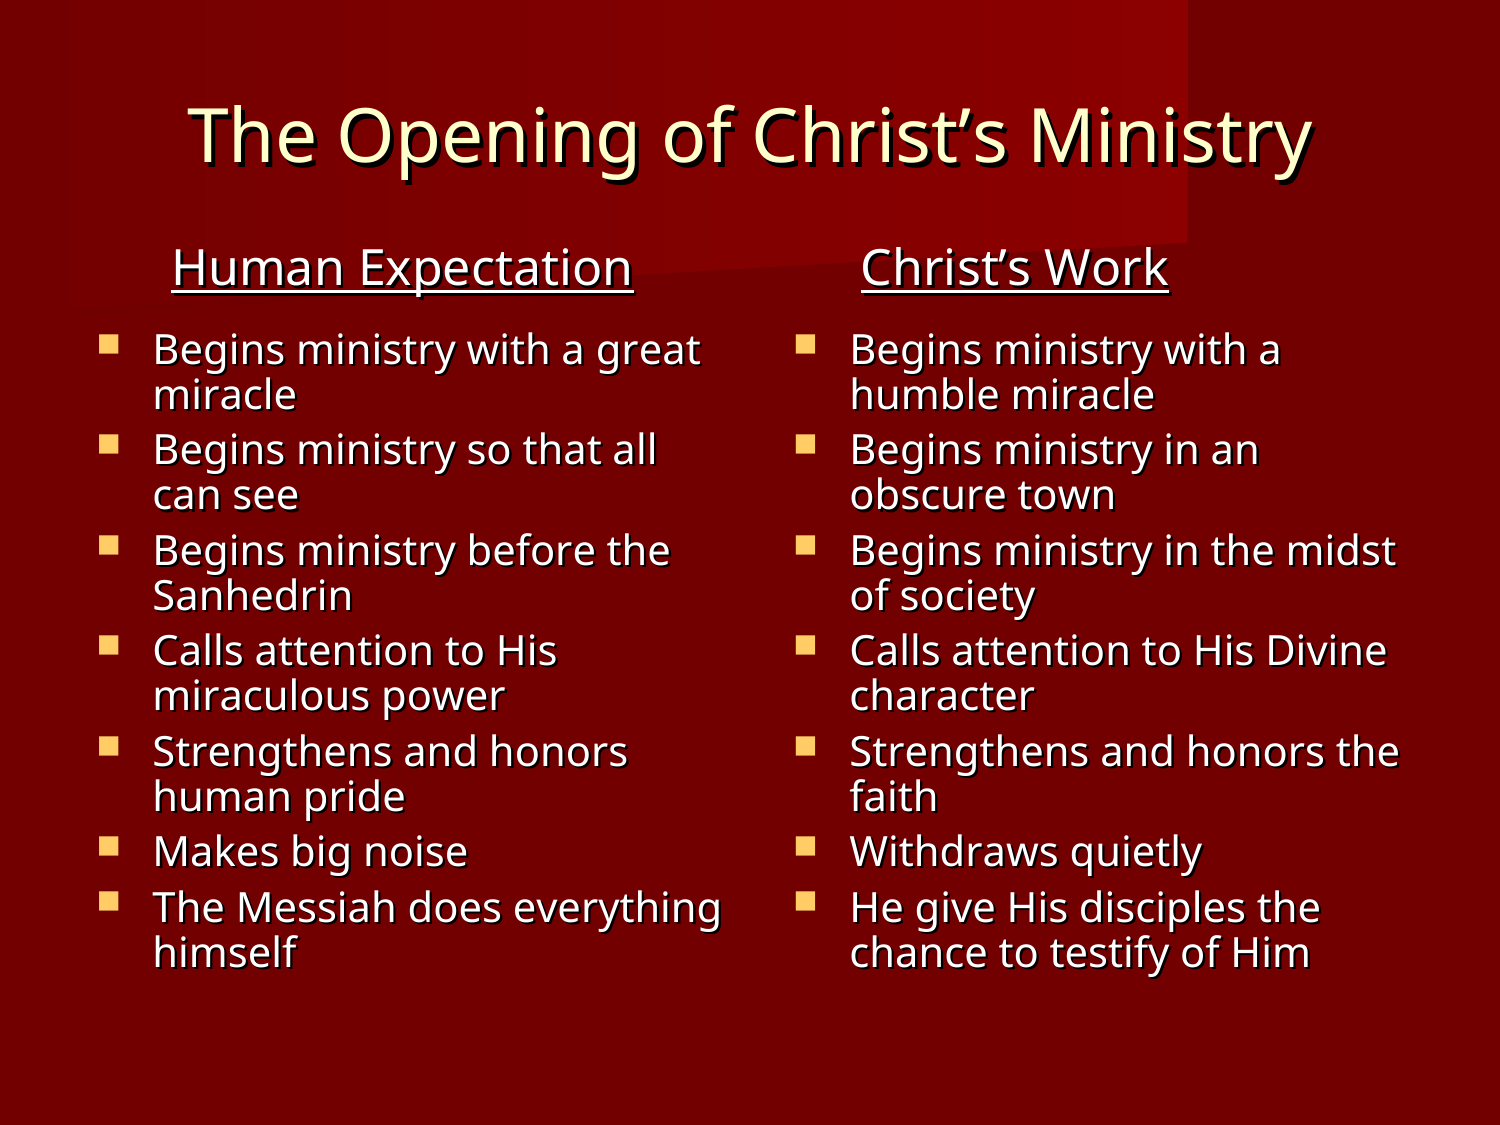

# The Opening of Christ’s Ministry
Human Expectation
Christ’s Work
Begins ministry with a great miracle
Begins ministry so that all can see
Begins ministry before the Sanhedrin
Calls attention to His miraculous power
Strengthens and honors human pride
Makes big noise
The Messiah does everything himself
Begins ministry with a humble miracle
Begins ministry in an obscure town
Begins ministry in the midst of society
Calls attention to His Divine character
Strengthens and honors the faith
Withdraws quietly
He give His disciples the chance to testify of Him